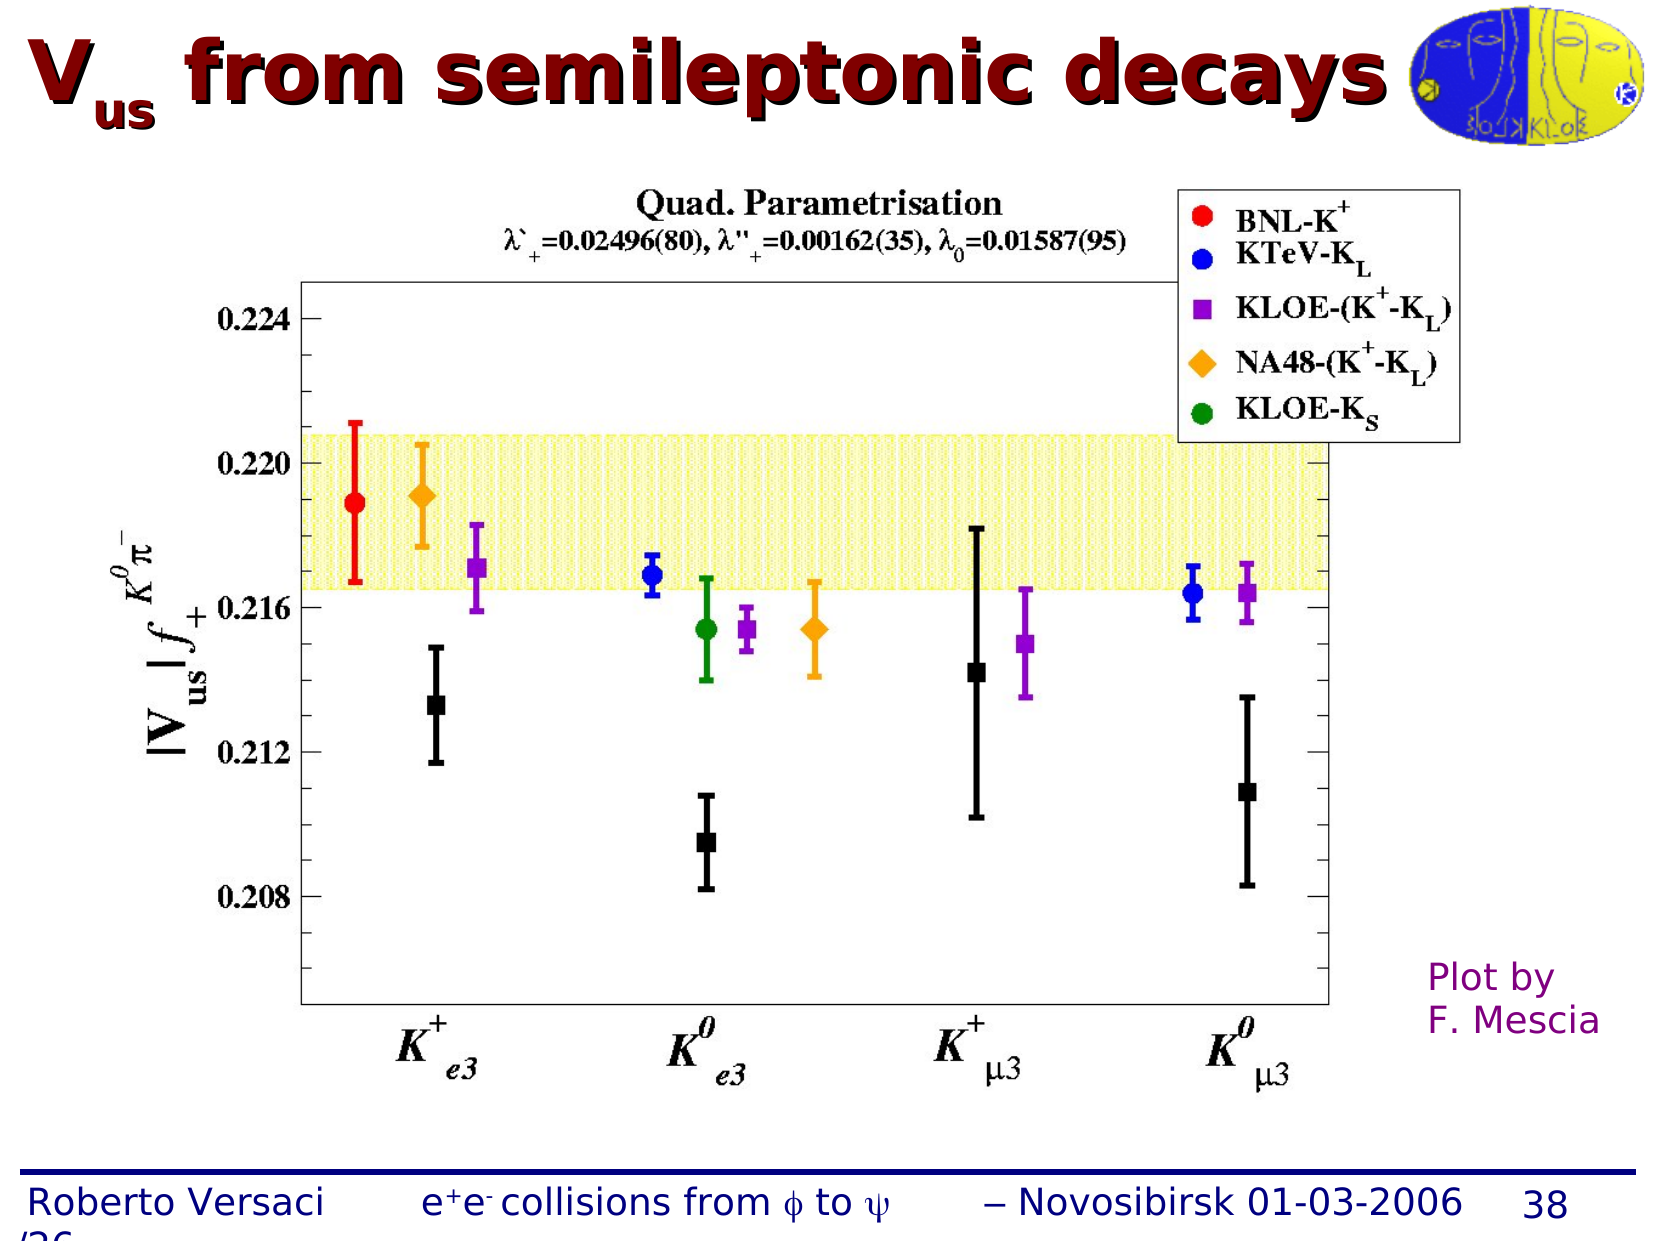

# Vus from semileptonic decays
Plot by
F. Mescia
38